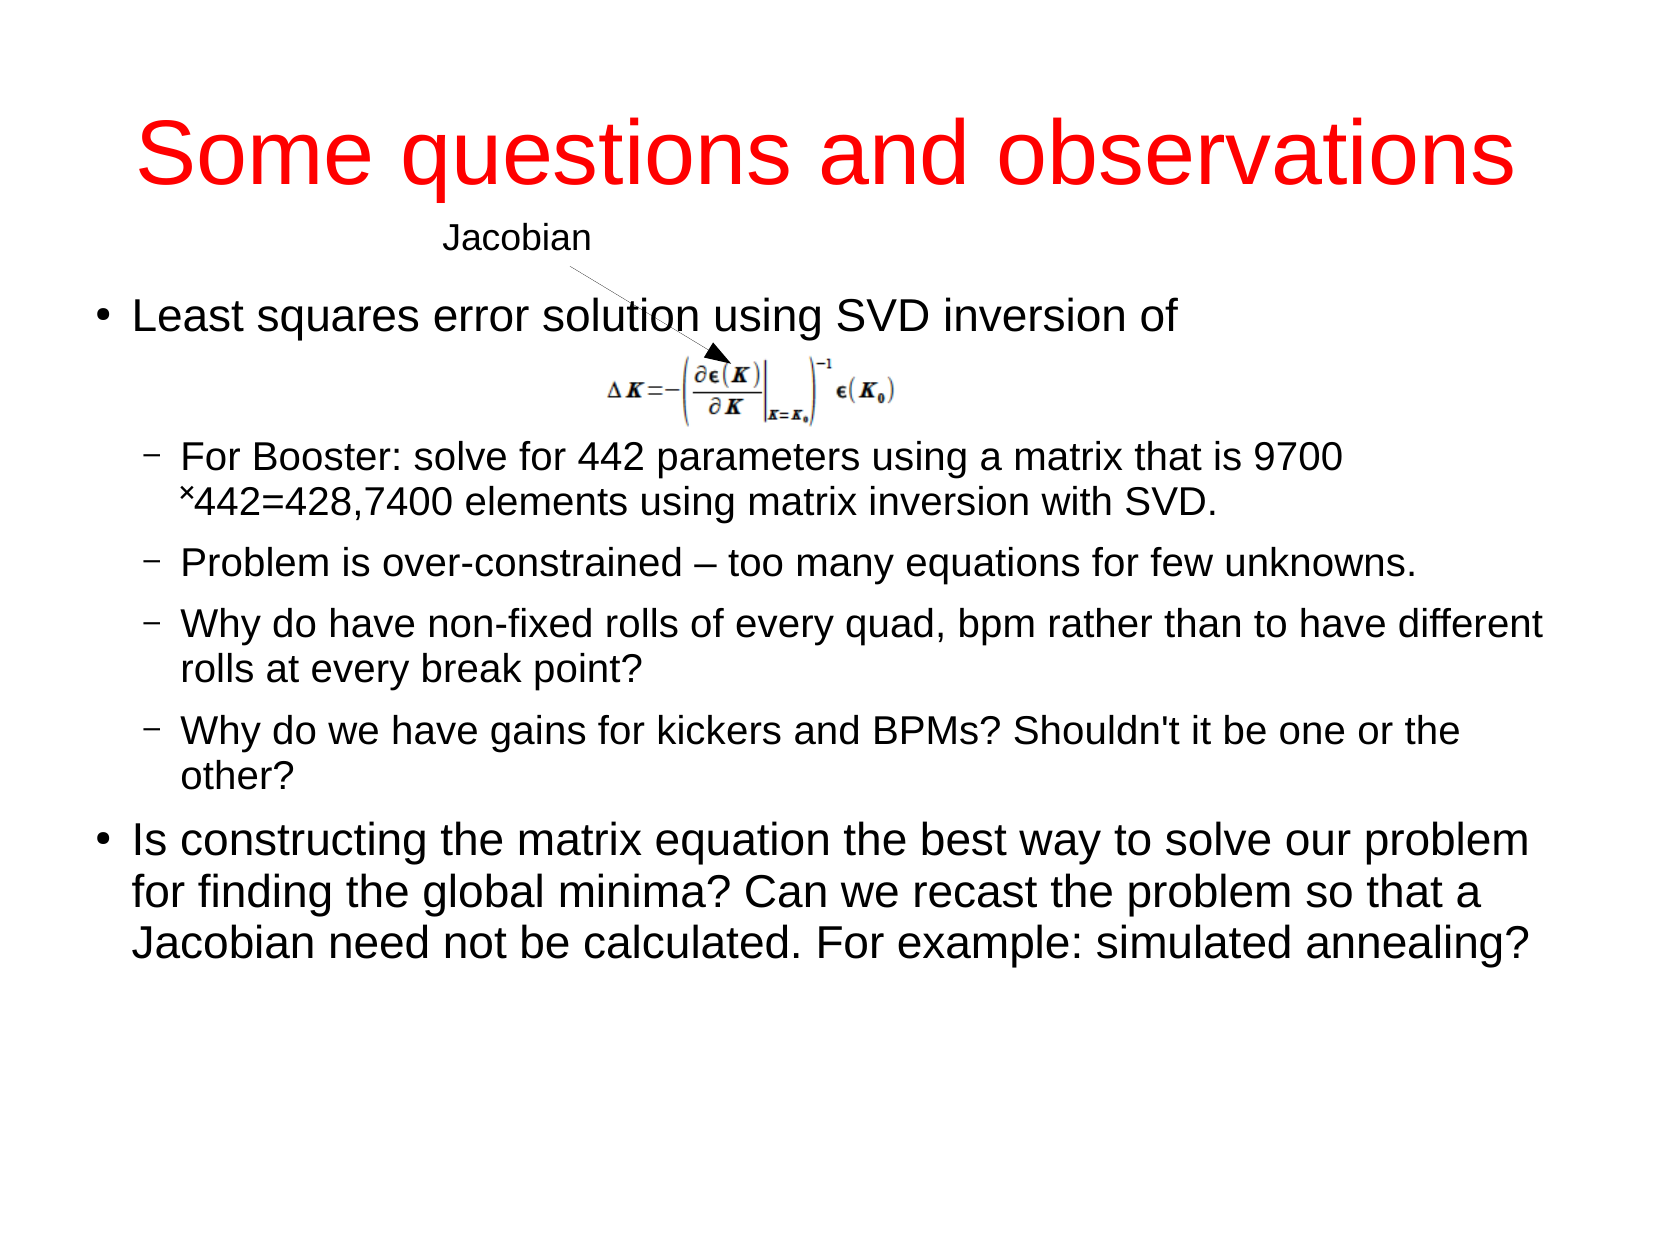

# Some questions and observations
Jacobian
Least squares error solution using SVD inversion of
For Booster: solve for 442 parameters using a matrix that is 9700˟442=428,7400 elements using matrix inversion with SVD.
Problem is over-constrained – too many equations for few unknowns.
Why do have non-fixed rolls of every quad, bpm rather than to have different rolls at every break point?
Why do we have gains for kickers and BPMs? Shouldn't it be one or the other?
Is constructing the matrix equation the best way to solve our problem for finding the global minima? Can we recast the problem so that a Jacobian need not be calculated. For example: simulated annealing?